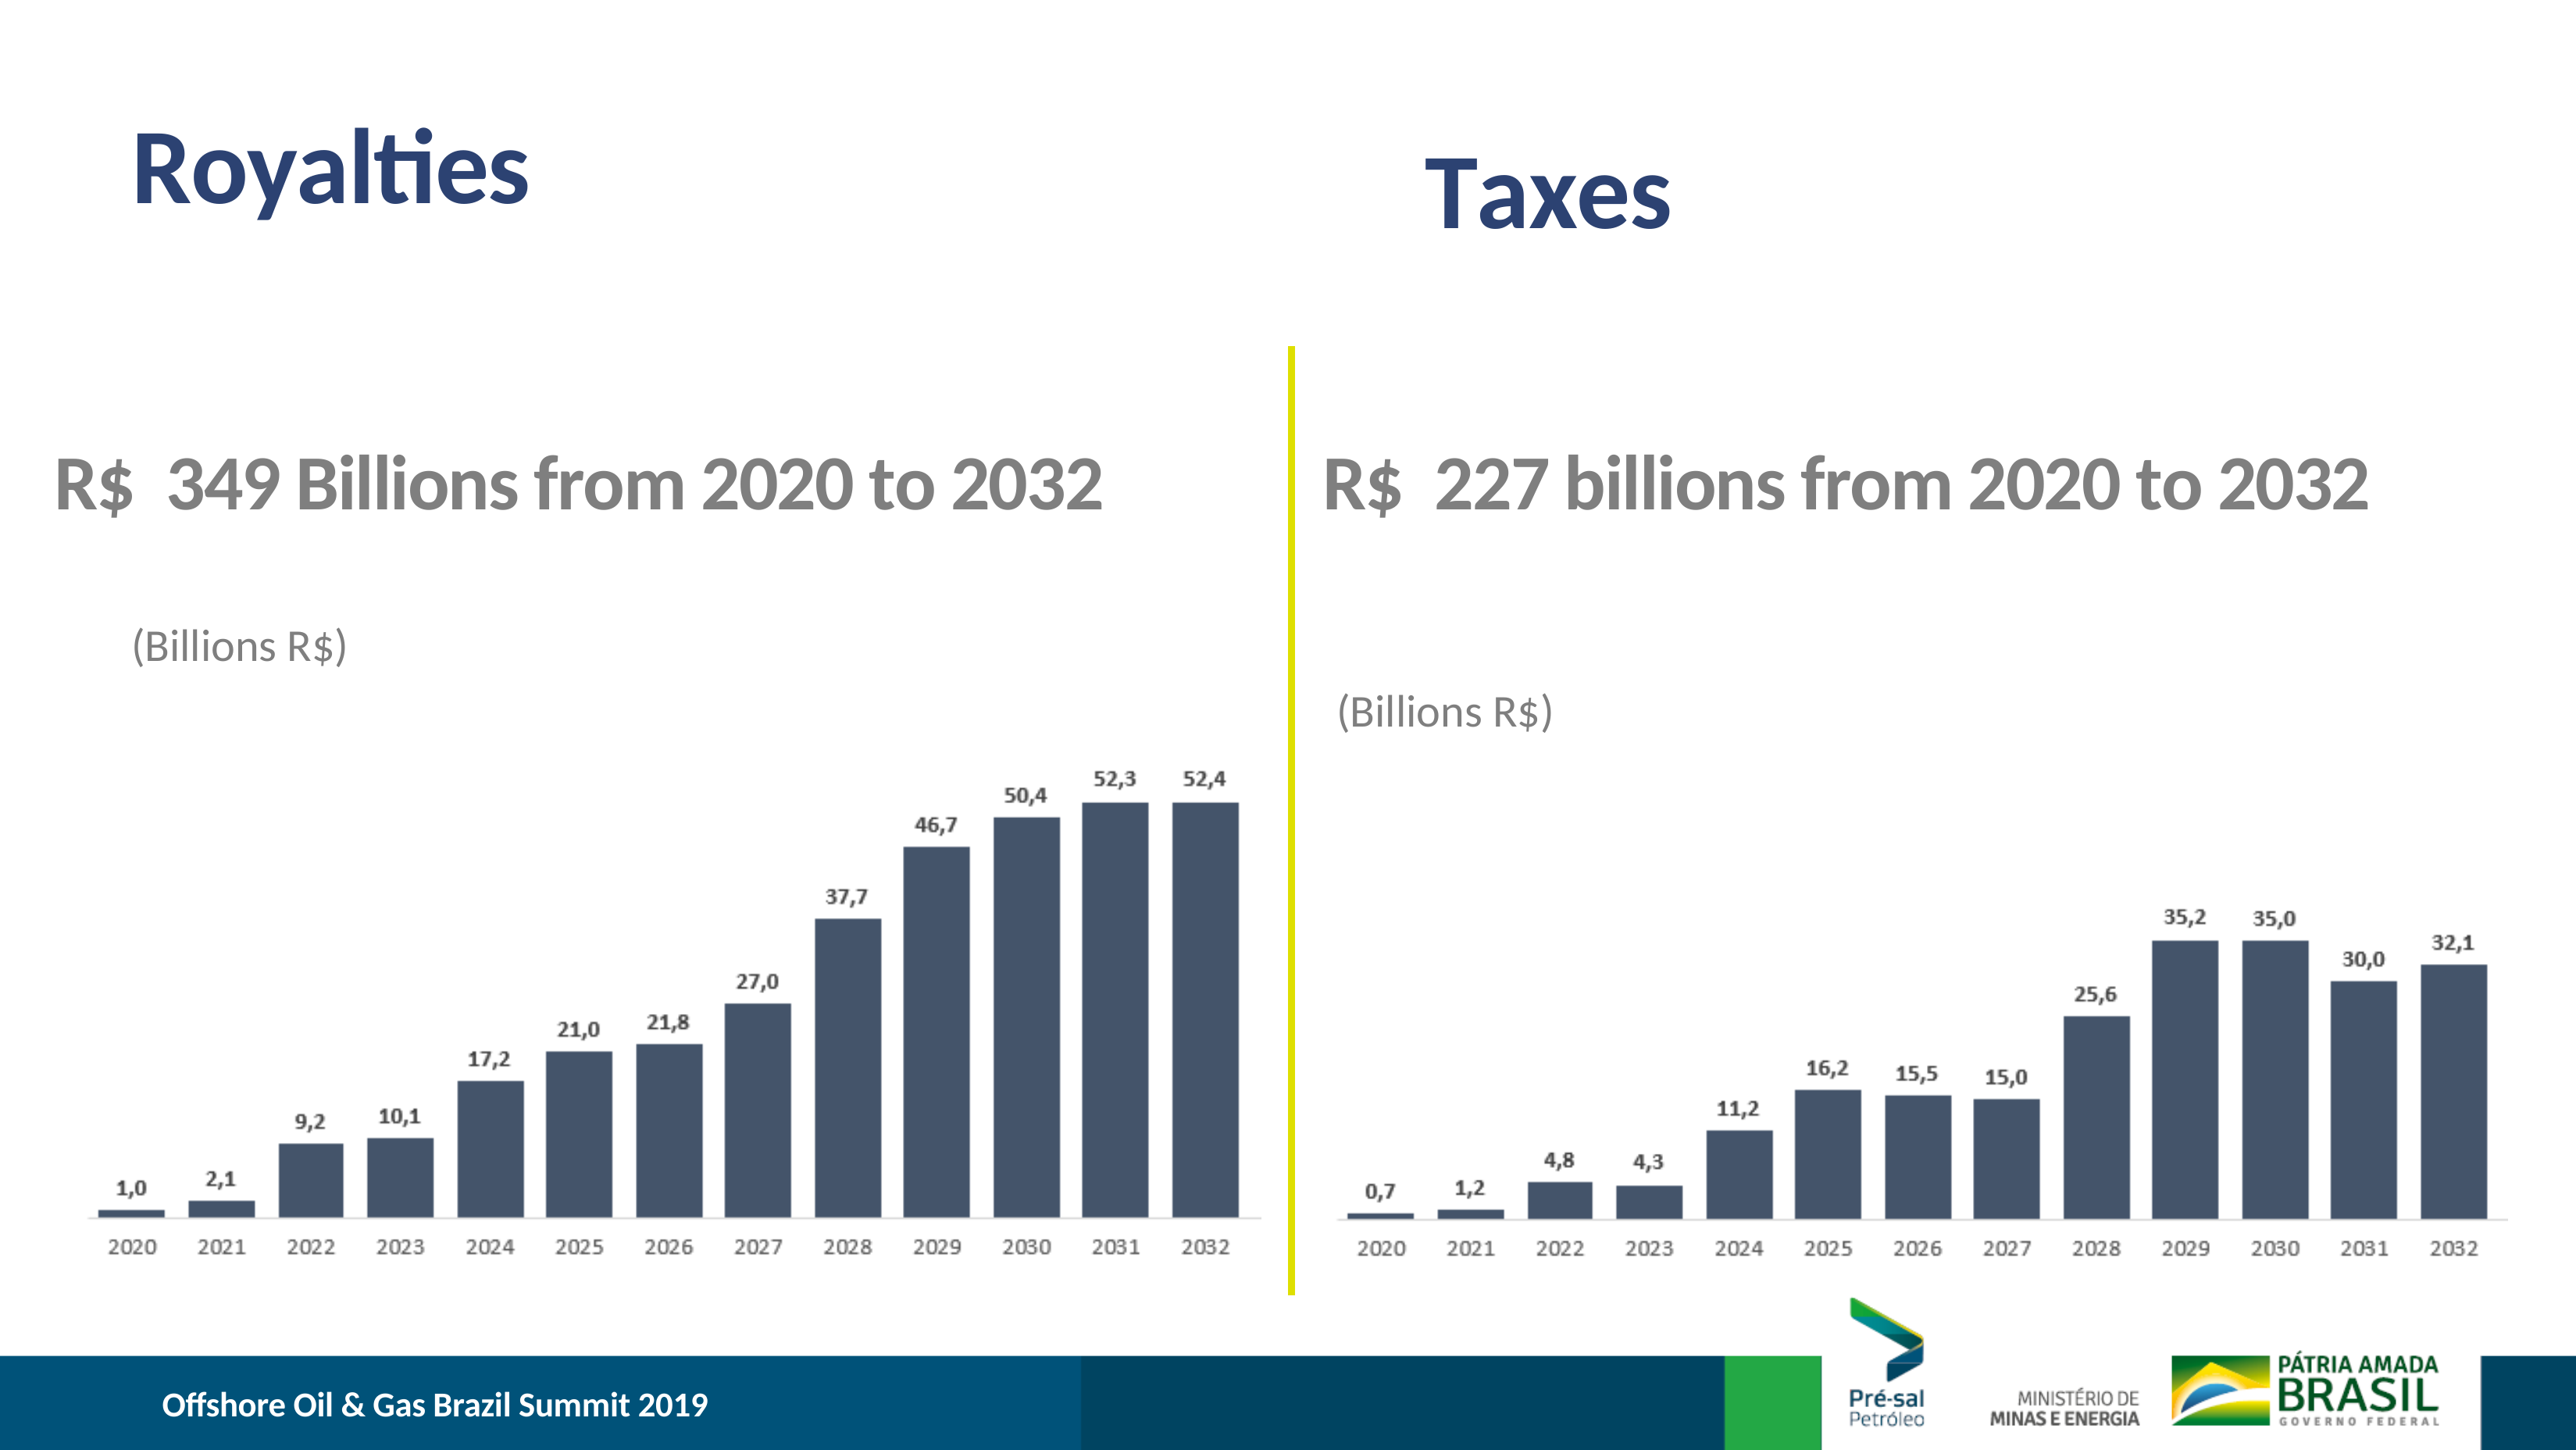

# Royalties
Taxes
R$ 349 Billions from 2020 to 2032
R$ 227 billions from 2020 to 2032
(Billions R$)
(Billions R$)
Offshore Oil & Gas Brazil Summit 2019